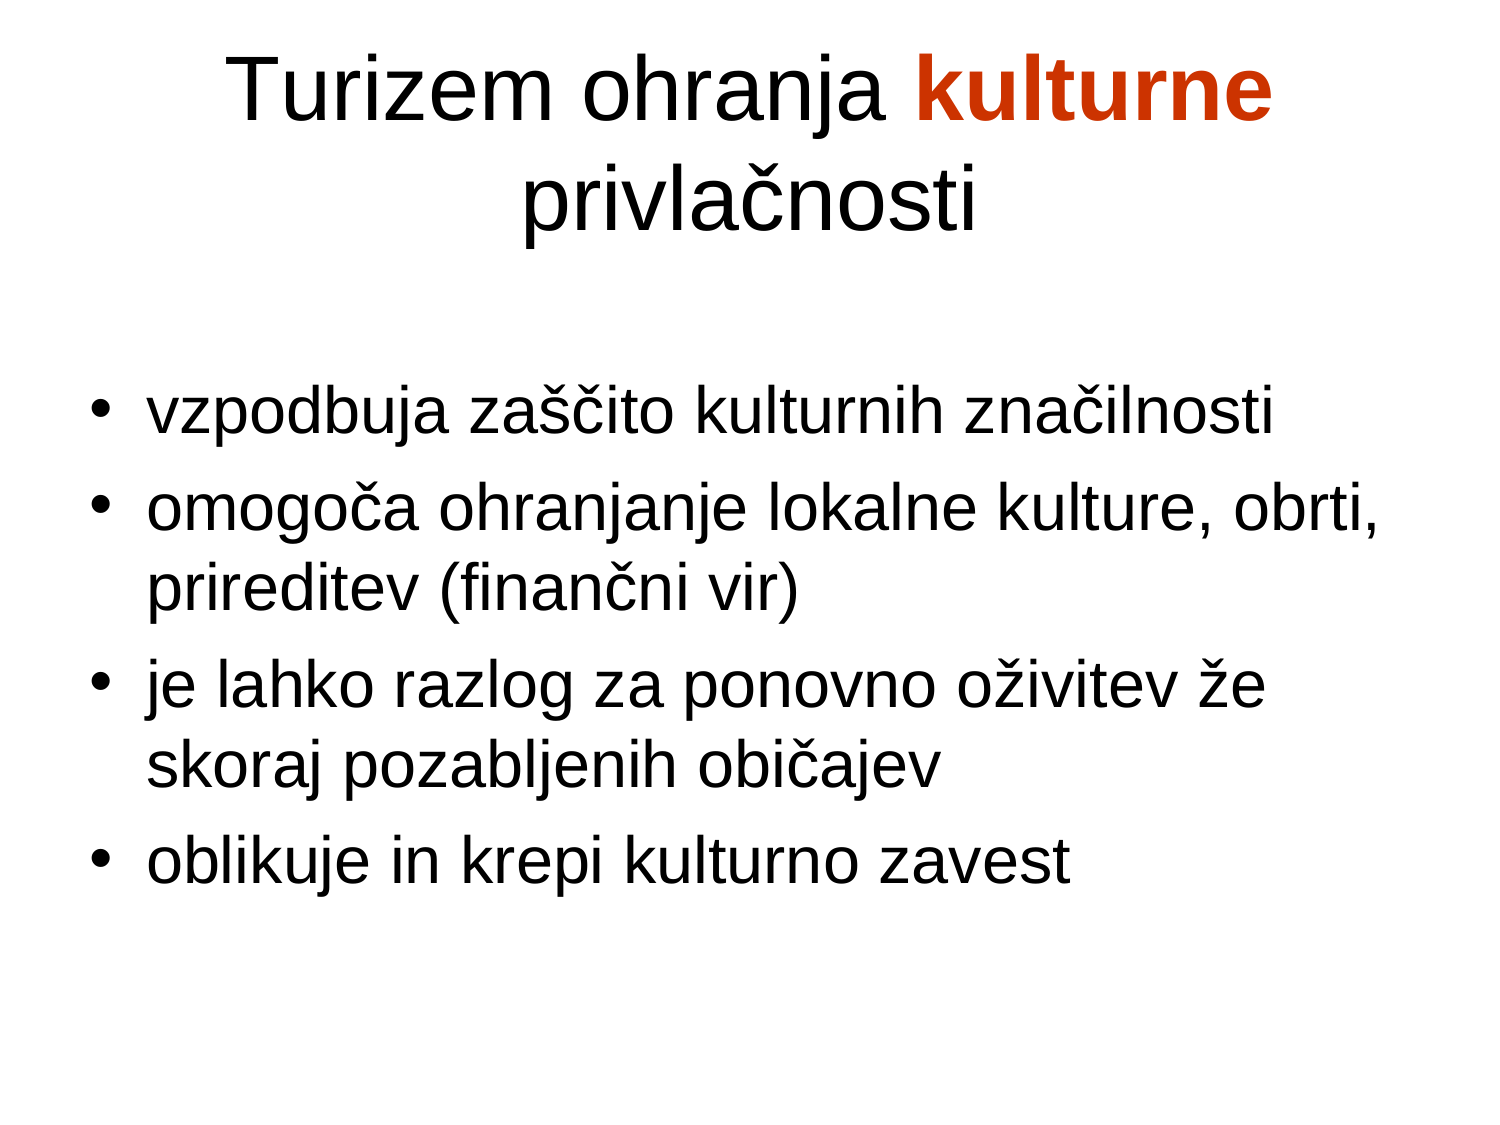

# Turizem ohranja kulturne privlačnosti
vzpodbuja zaščito kulturnih značilnosti
omogoča ohranjanje lokalne kulture, obrti, prireditev (finančni vir)
je lahko razlog za ponovno oživitev že skoraj pozabljenih običajev
oblikuje in krepi kulturno zavest